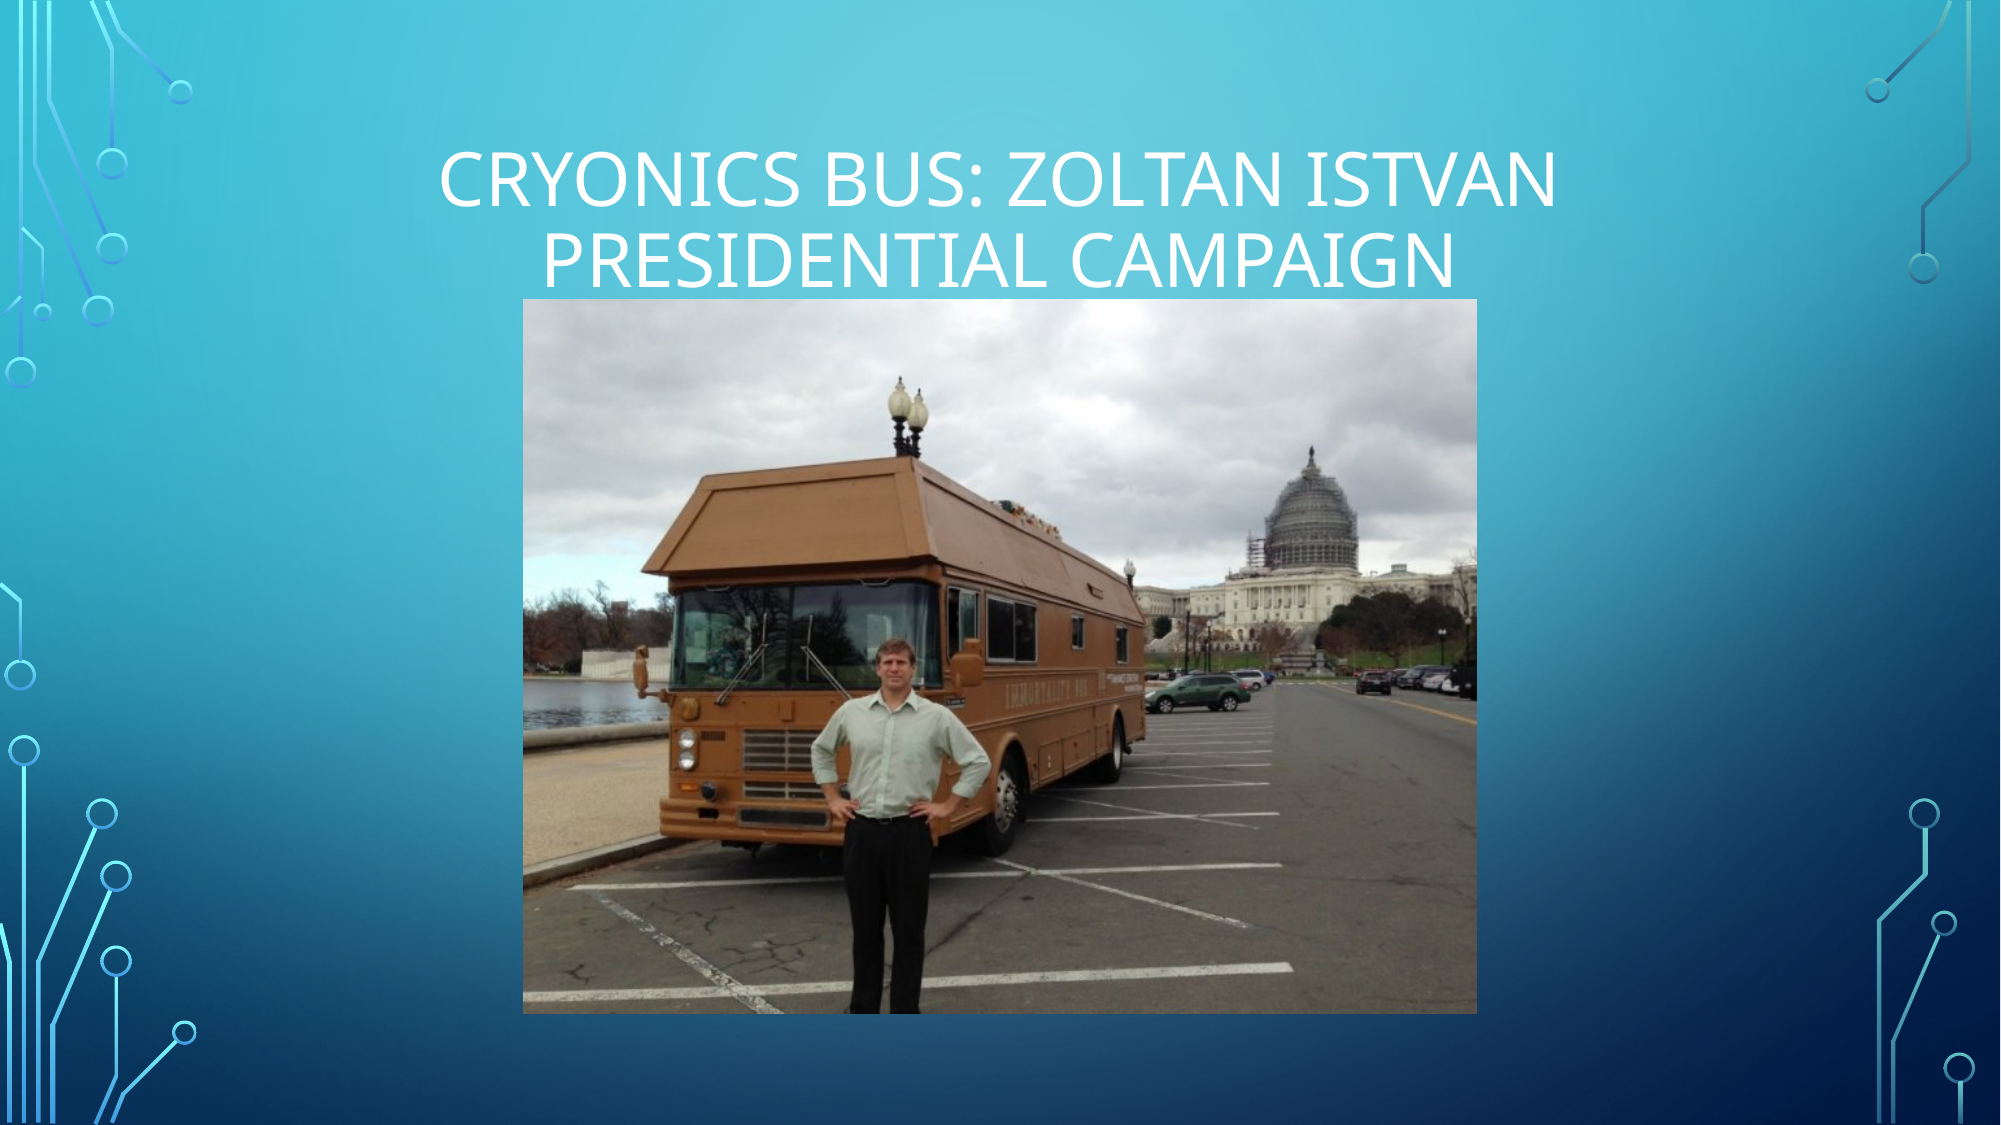

# Cryonics Bus: Zoltan Istvan Presidential Campaign